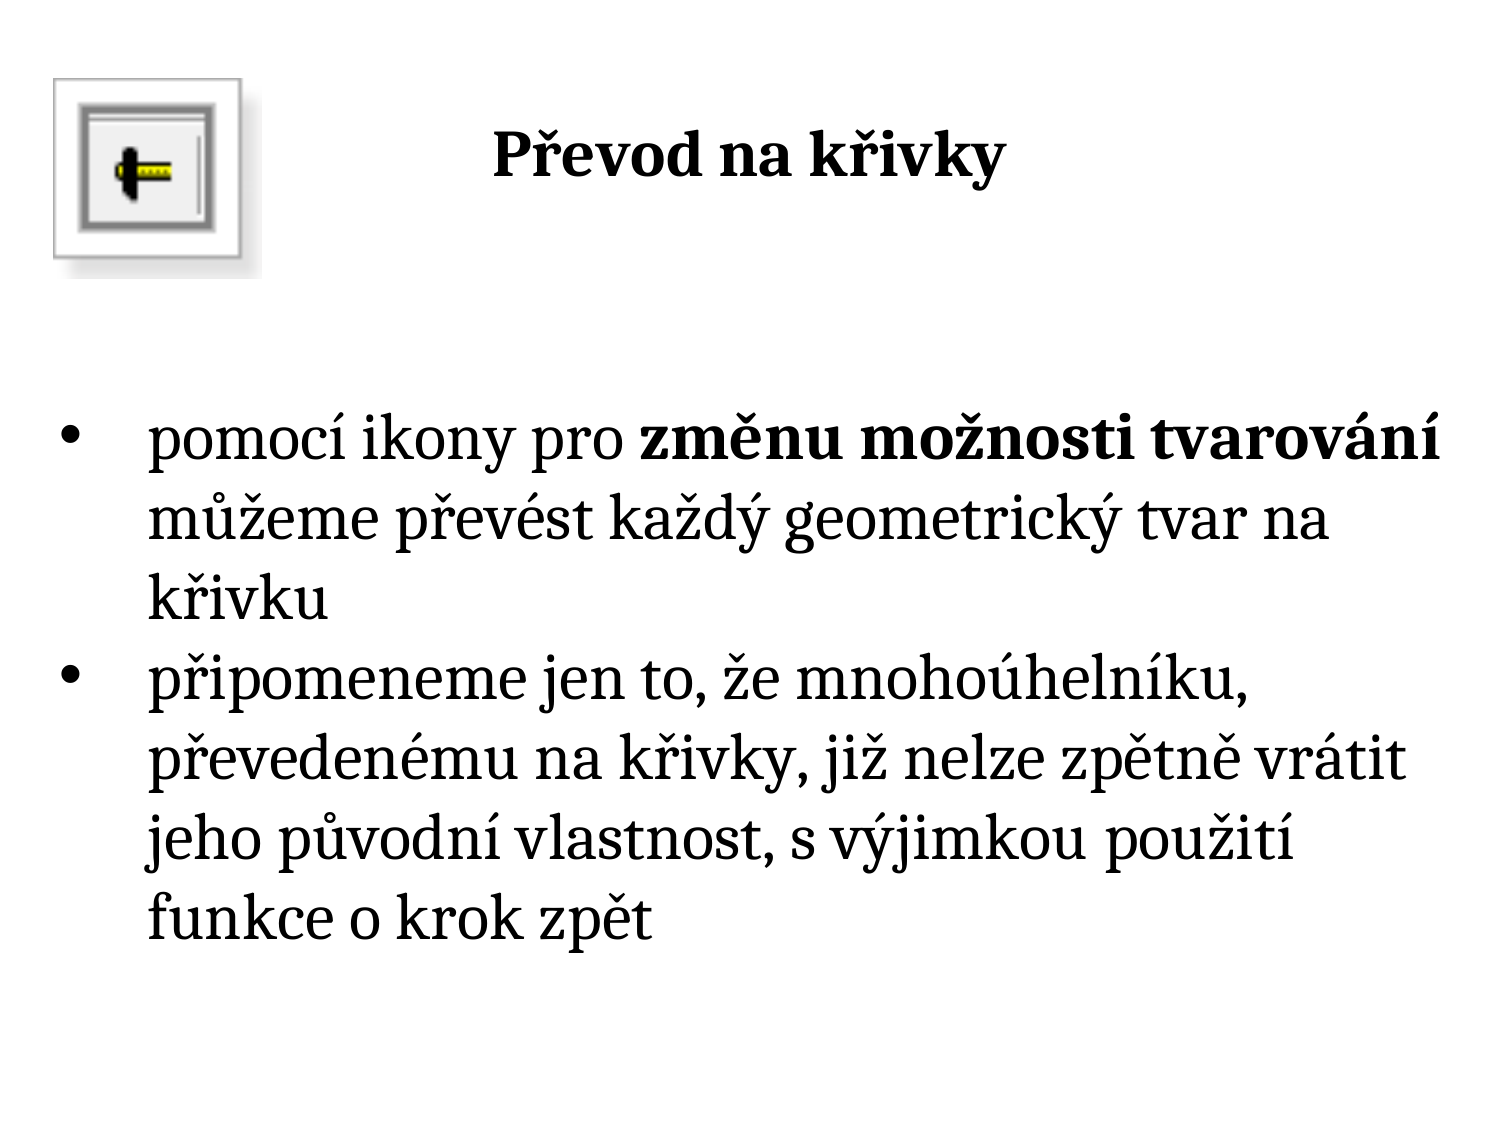

Převod na křivky
pomocí ikony pro změnu možnosti tvarování můžeme převést každý geometrický tvar na křivku
připomeneme jen to, že mnohoúhelníku, převedenému na křivky, již nelze zpětně vrátit jeho původní vlastnost, s výjimkou použití funkce o krok zpět